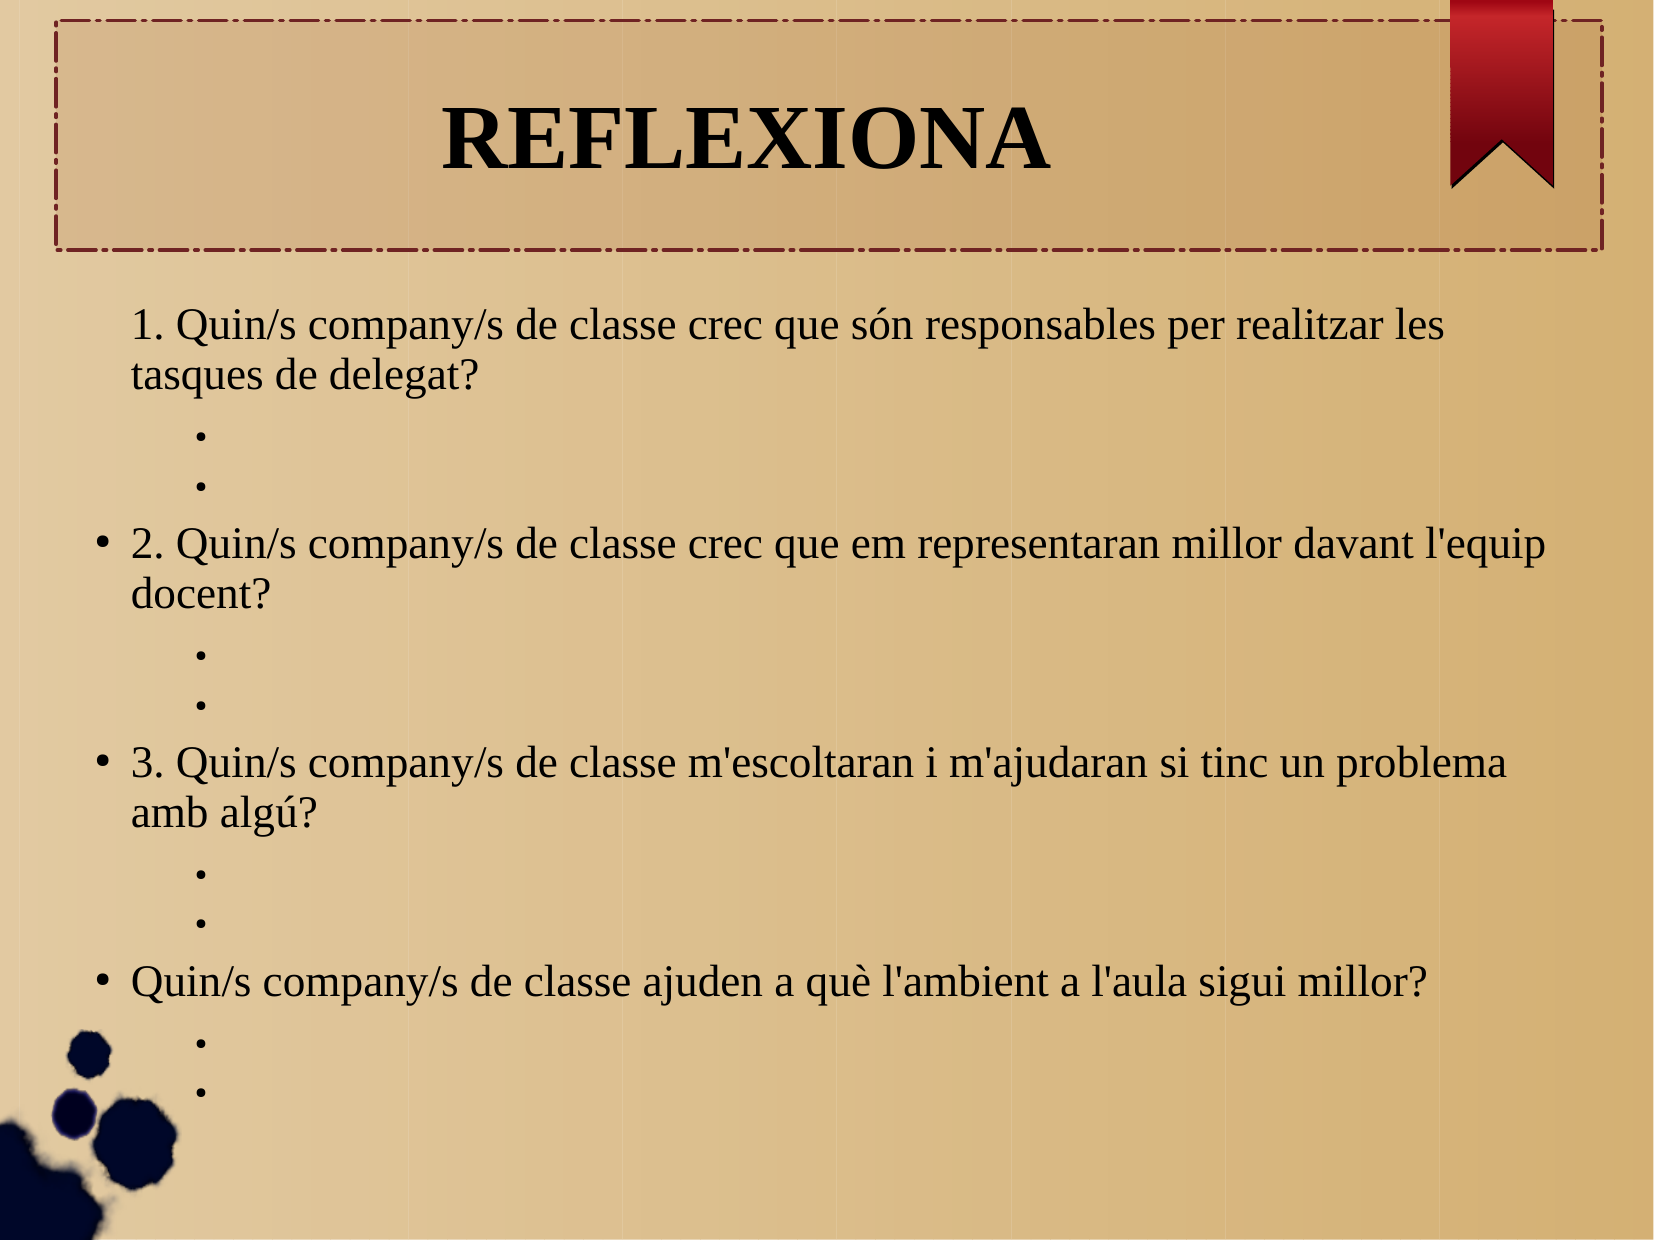

# REFLEXIONA
1. Quin/s company/s de classe crec que són responsables per realitzar les tasques de delegat?
2. Quin/s company/s de classe crec que em representaran millor davant l'equip docent?
3. Quin/s company/s de classe m'escoltaran i m'ajudaran si tinc un problema amb algú?
Quin/s company/s de classe ajuden a què l'ambient a l'aula sigui millor?